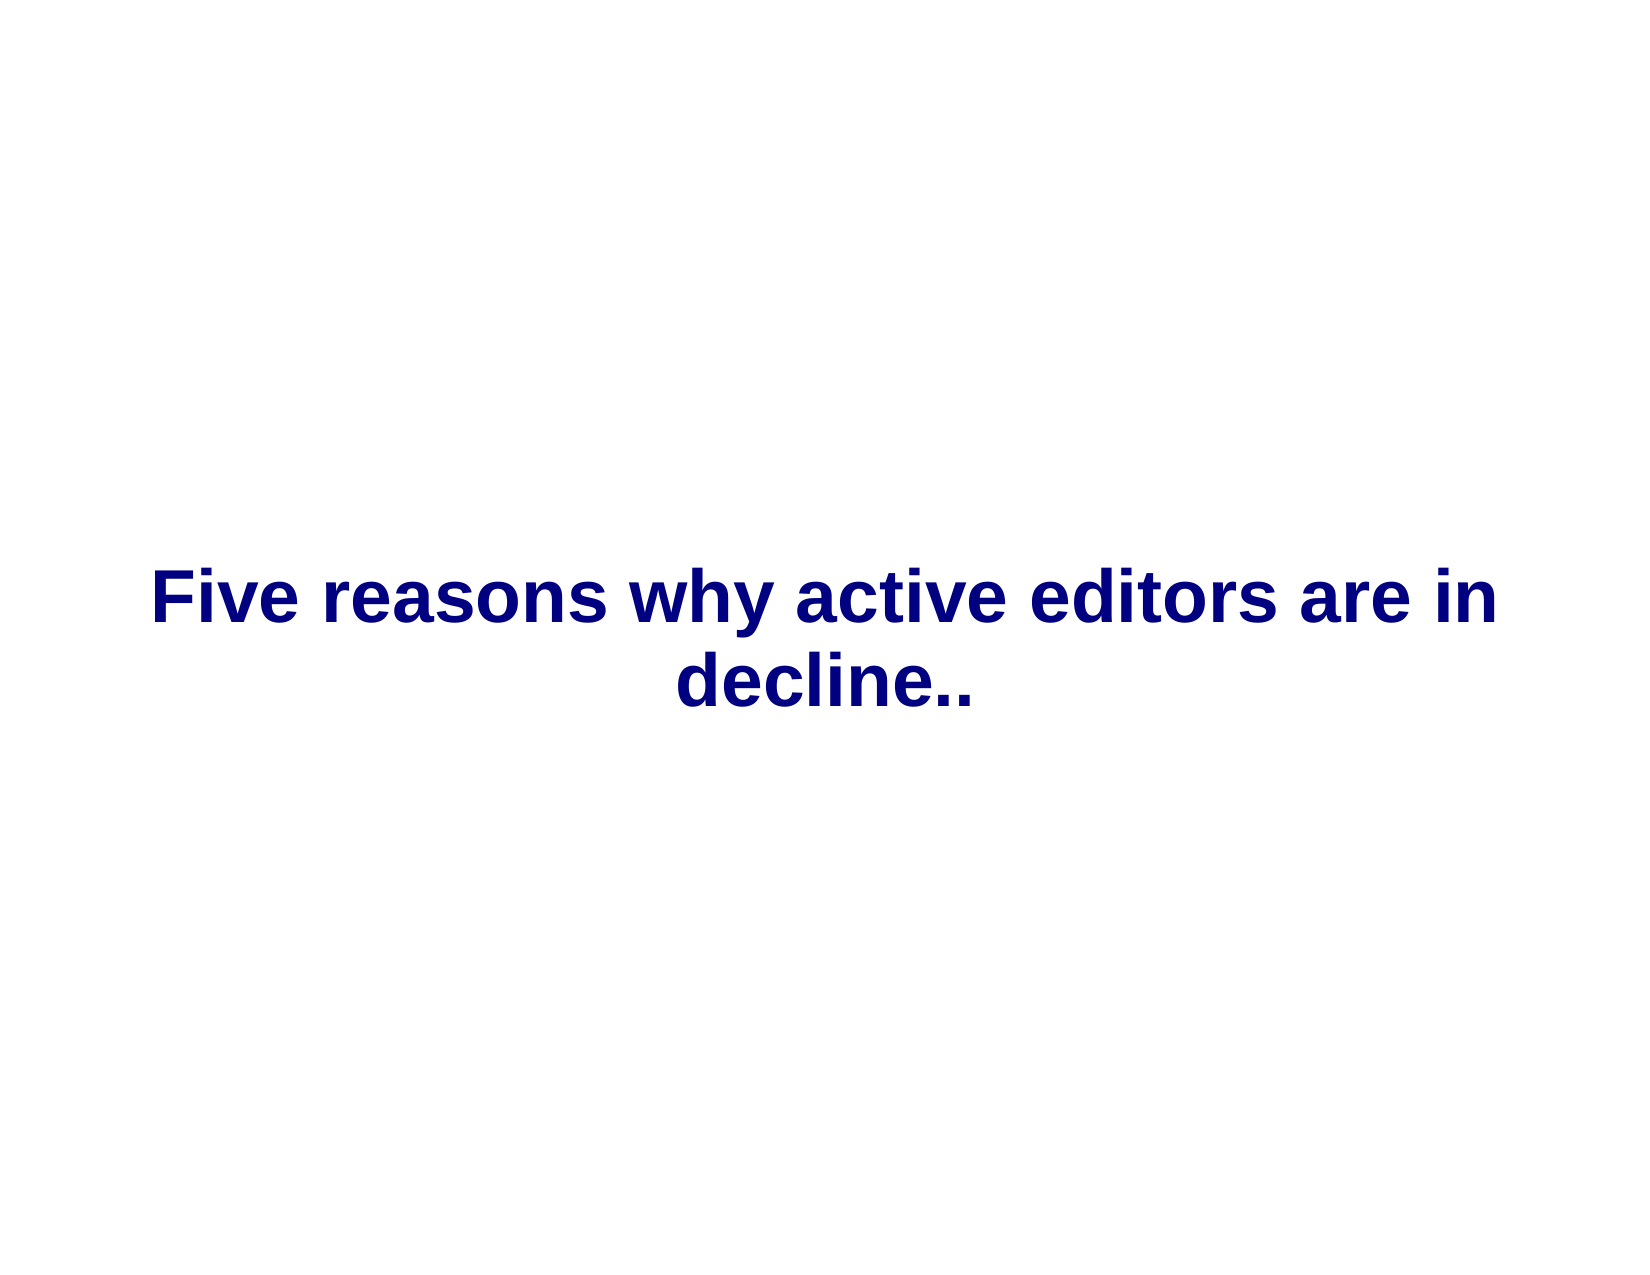

Five reasons why active editors are in decline..
12